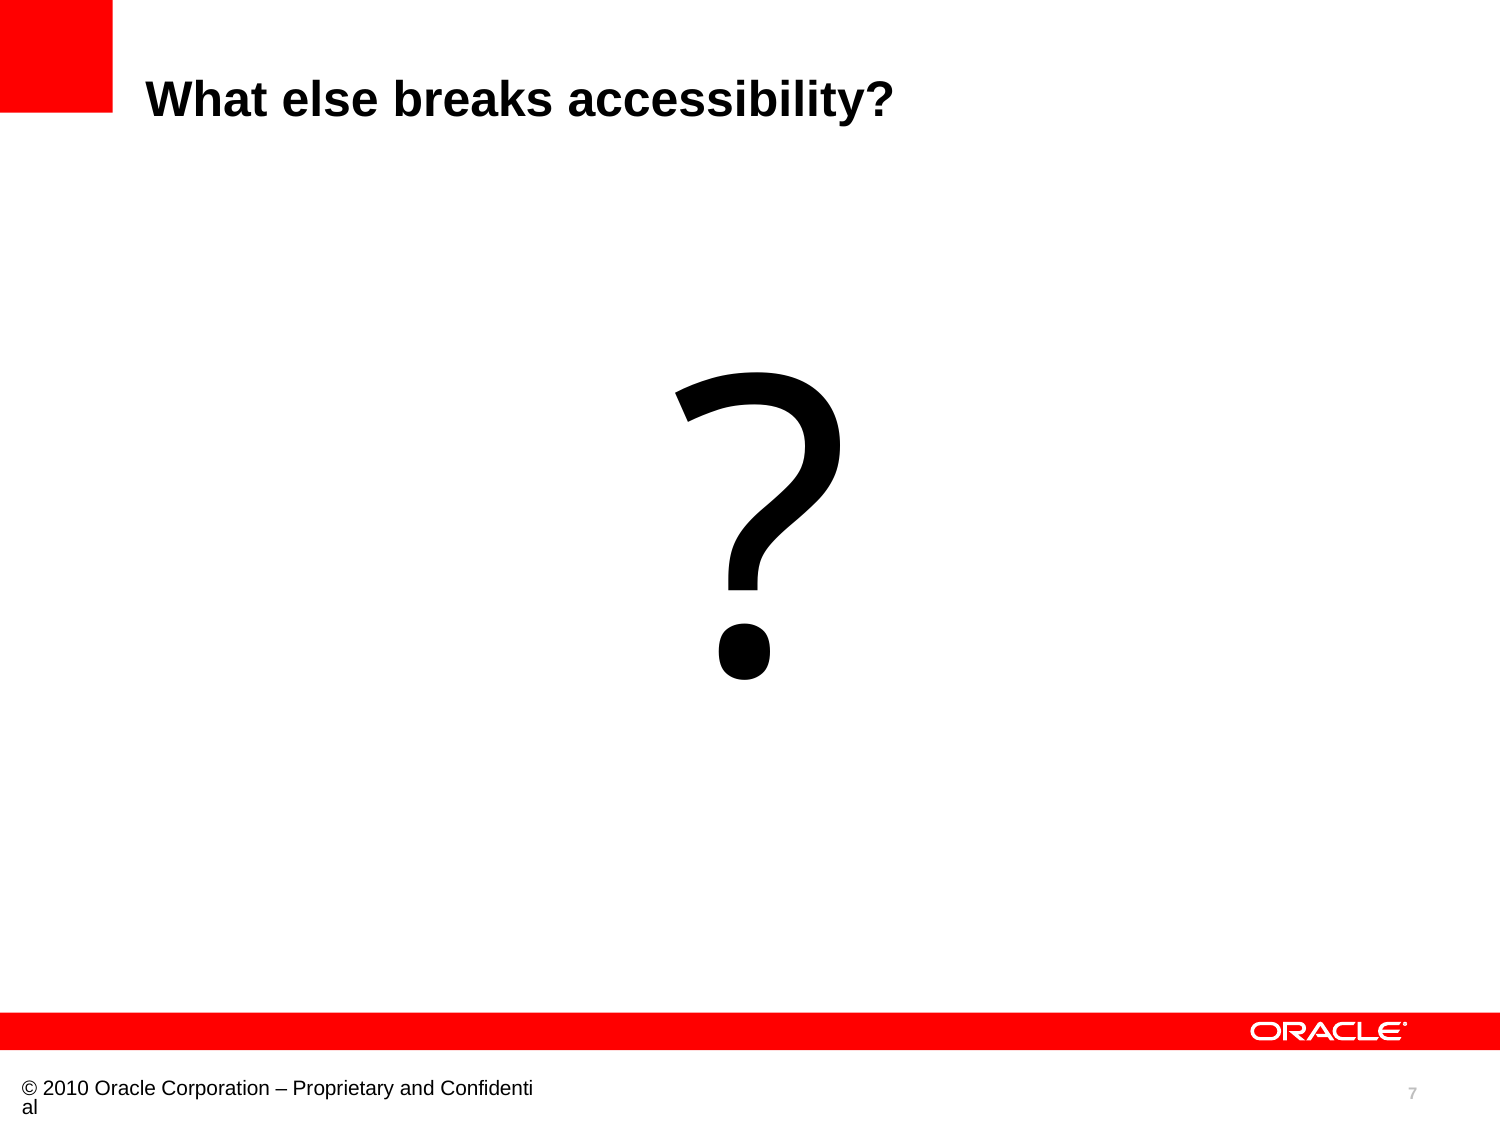

# What else breaks accessibility?
?
© 2010 Oracle Corporation – Proprietary and Confidential